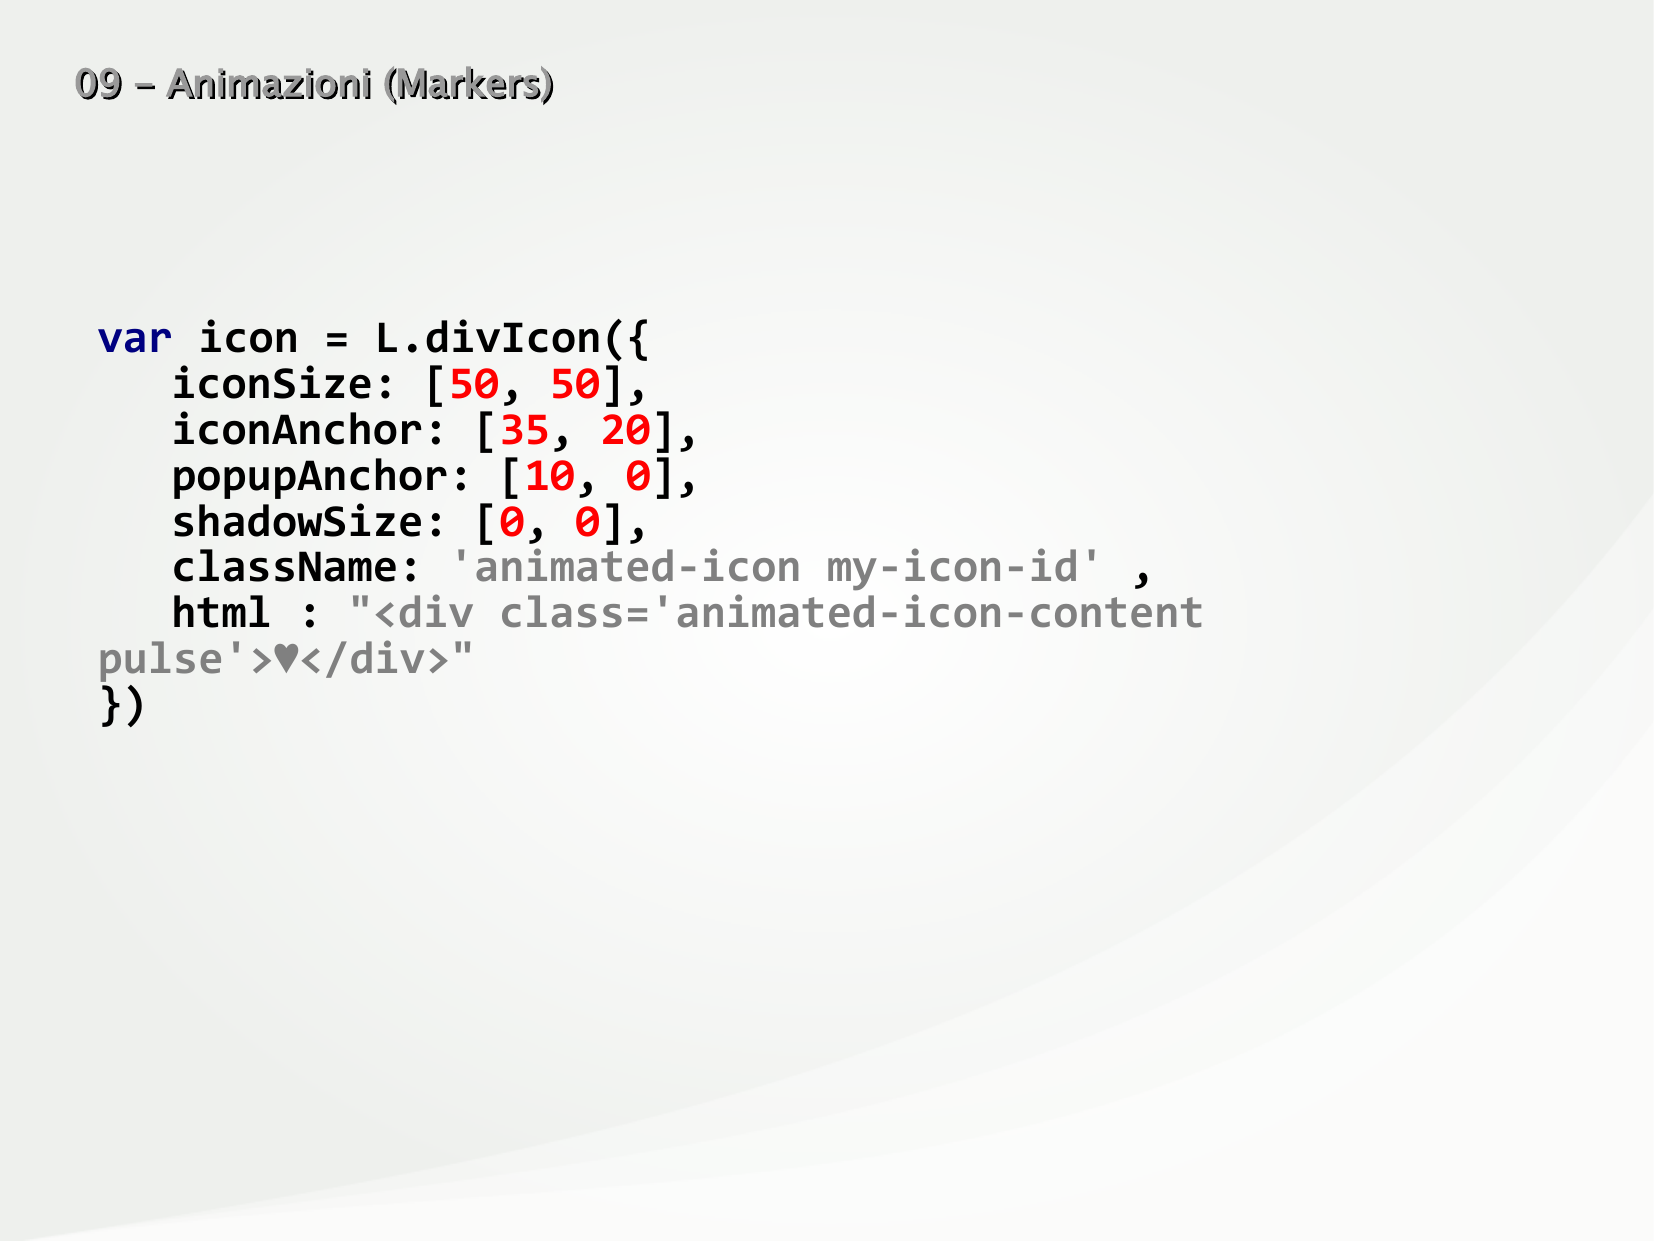

09 - Animazioni (Markers)
var icon = L.divIcon({
	iconSize: [50, 50],
	iconAnchor: [35, 20],
	popupAnchor: [10, 0],
	shadowSize: [0, 0],
	className: 'animated-icon my-icon-id' ,
	html : "<div class='animated-icon-content 		pulse'>♥</div>"
})